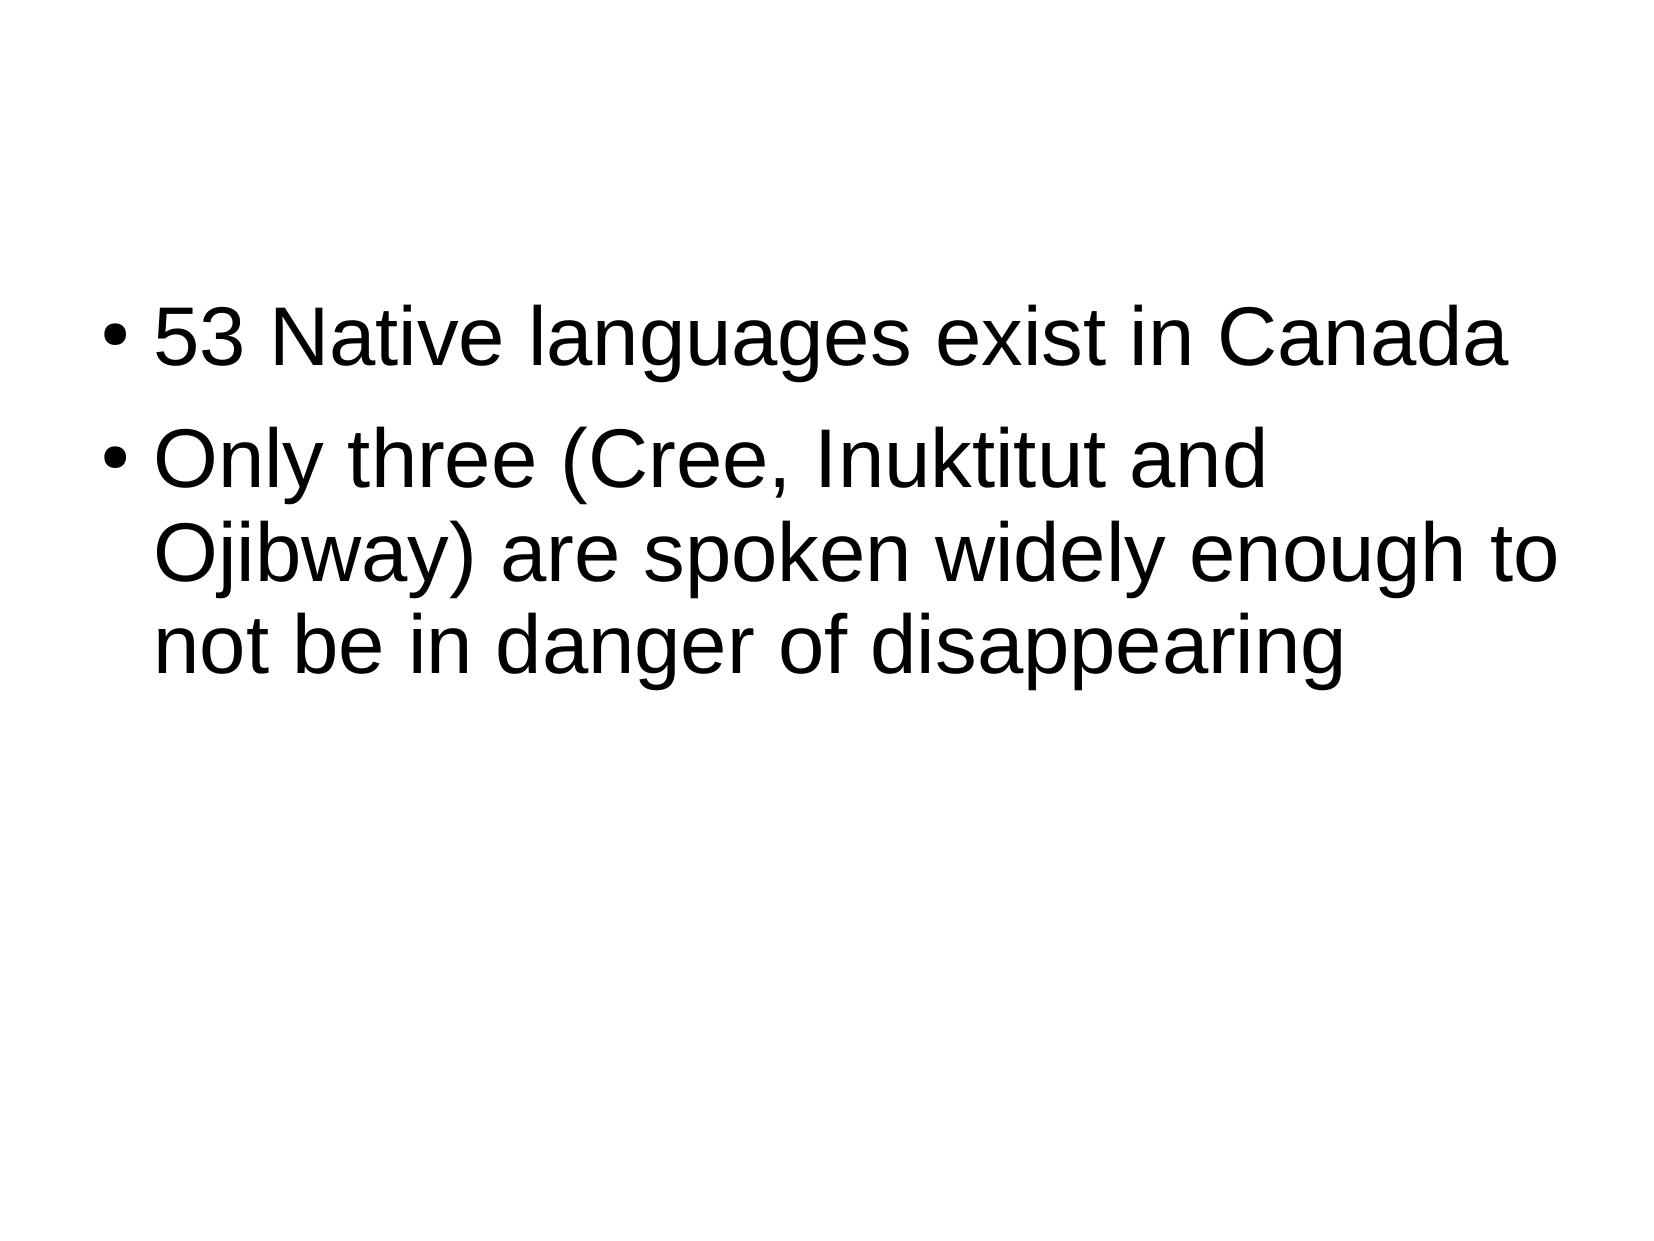

#
53 Native languages exist in Canada
Only three (Cree, Inuktitut and Ojibway) are spoken widely enough to not be in danger of disappearing